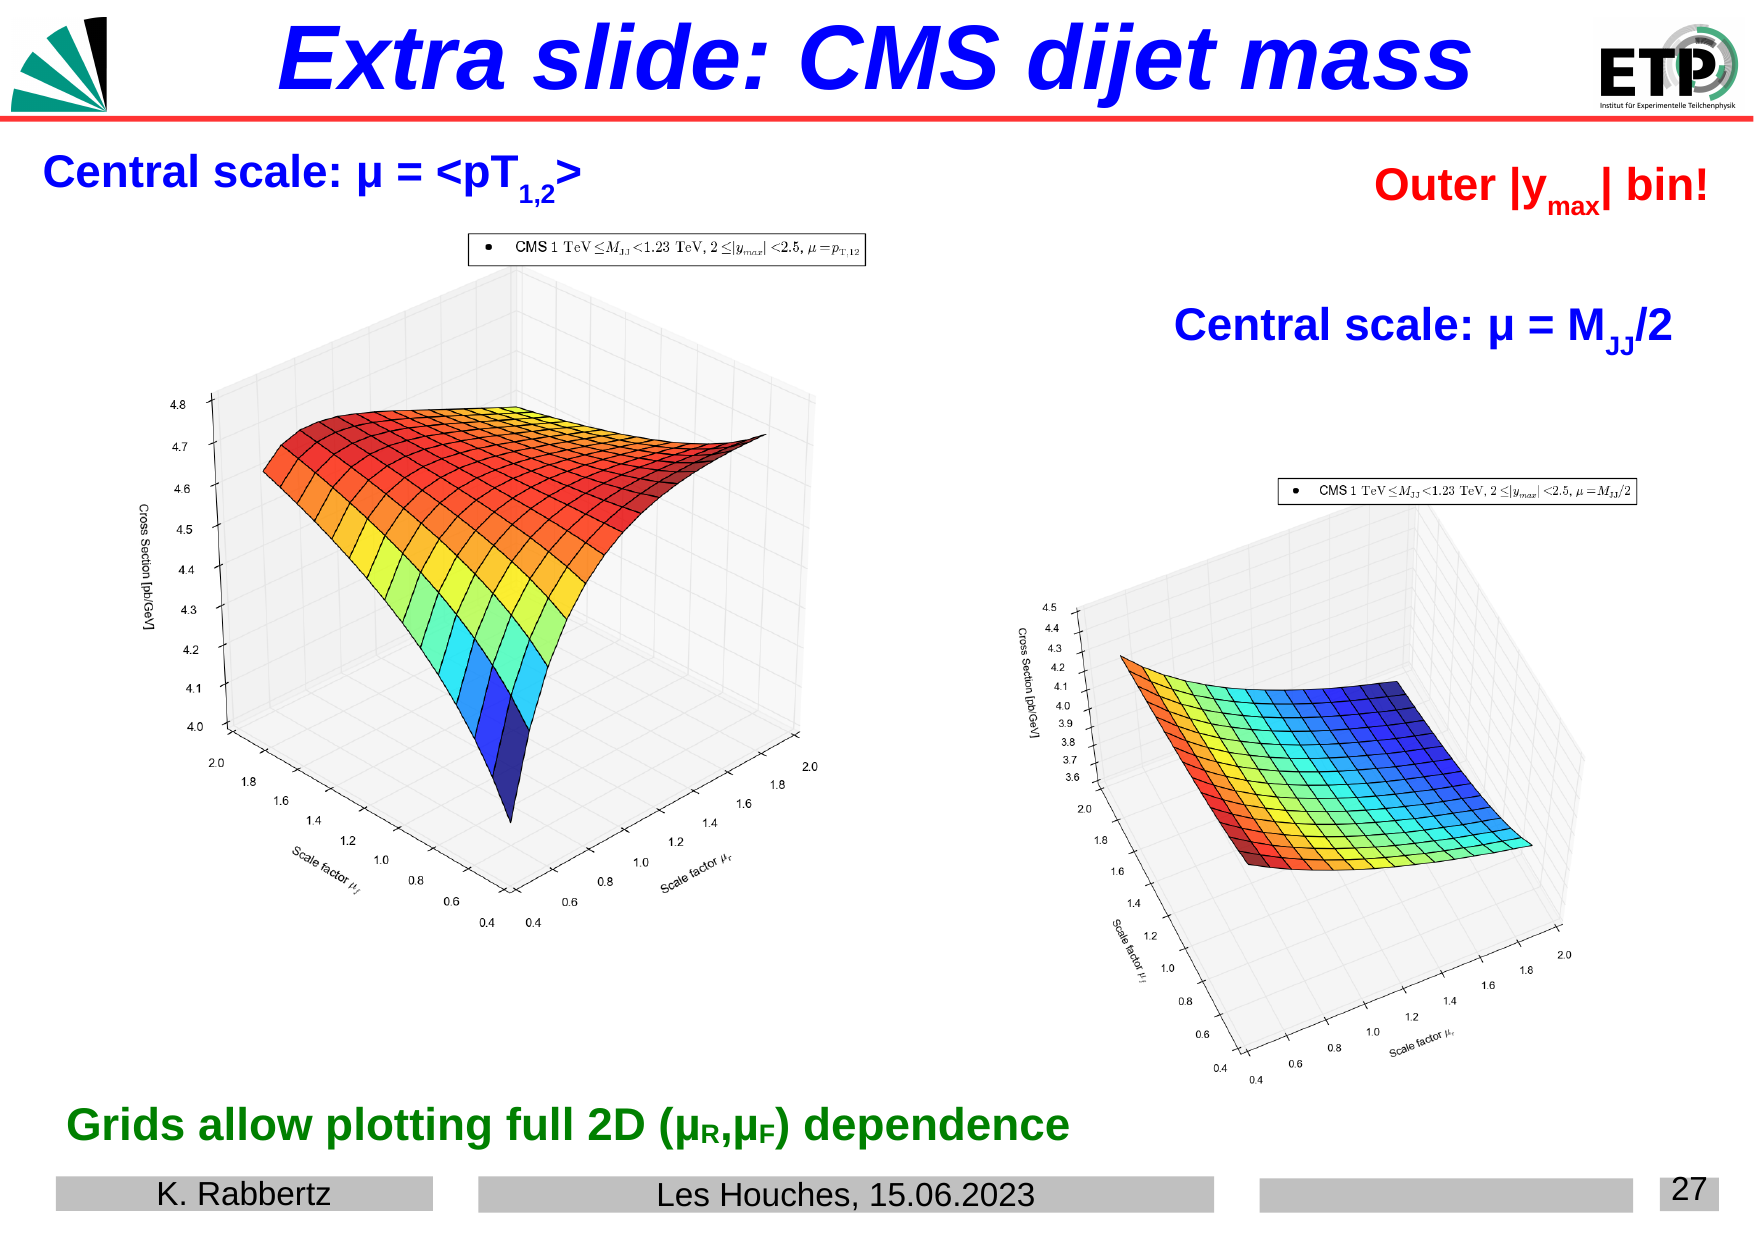

# Extra slide: CMS dijet mass
Central scale: μ = <pT1,2>
Outer |ymax| bin!
Central scale: μ = MJJ/2
Grids allow plotting full 2D (µR,µF) dependence